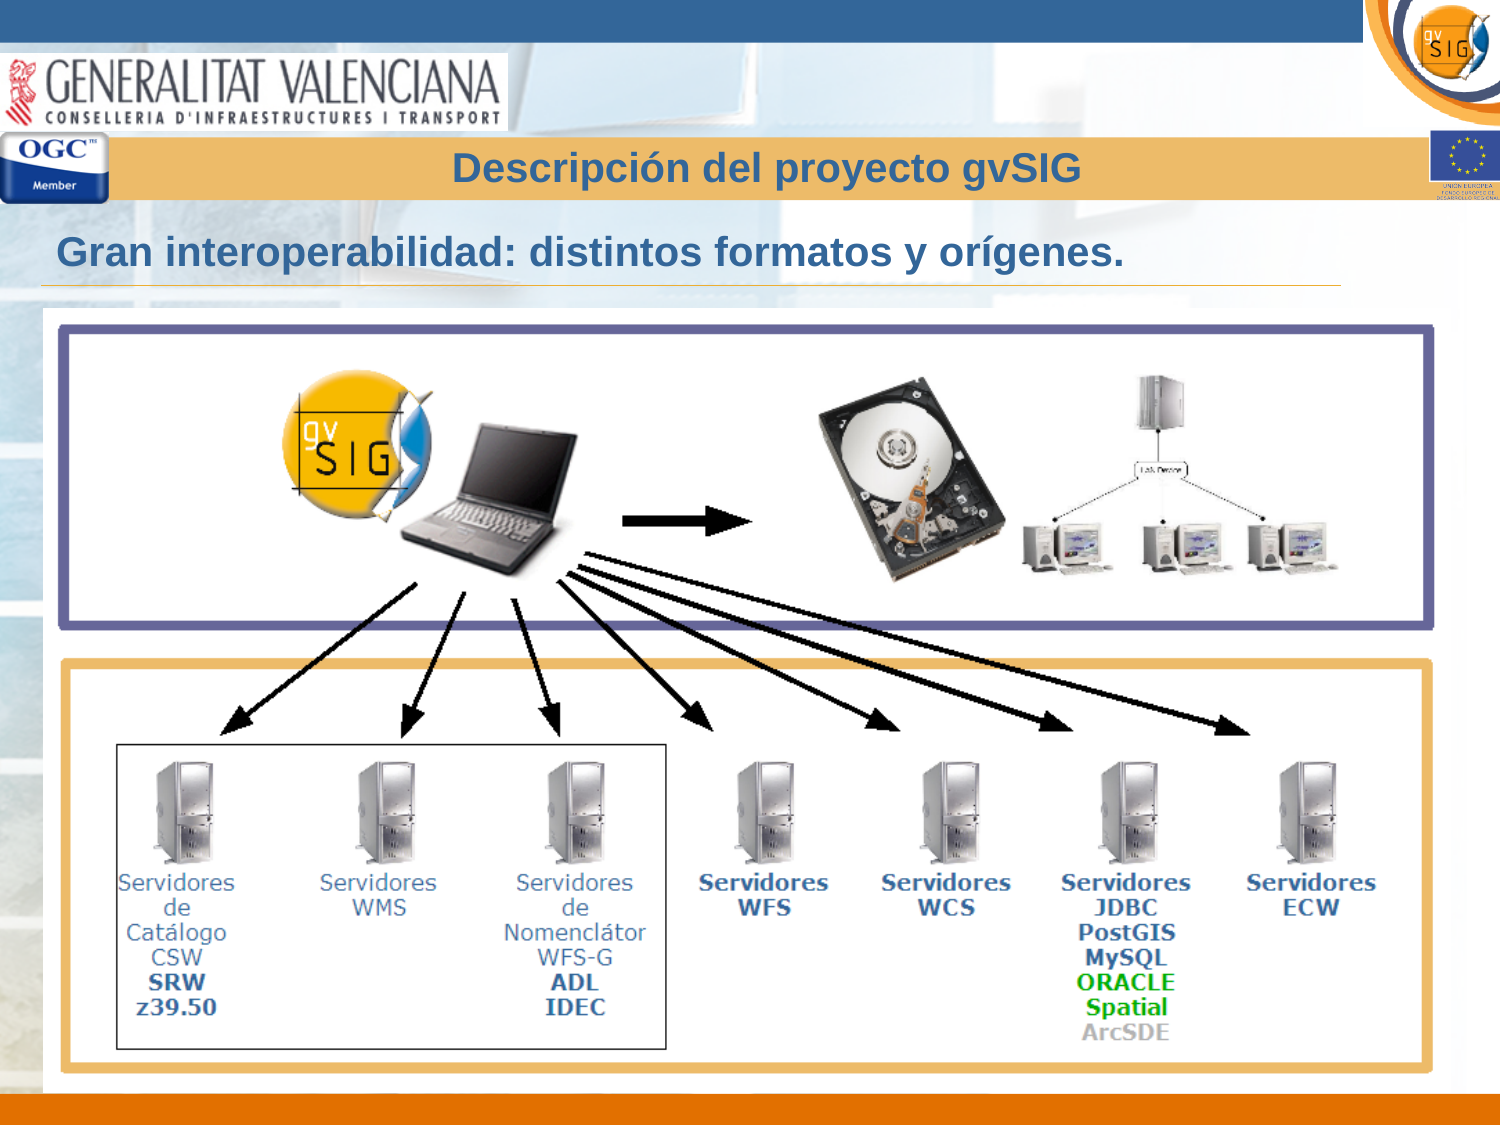

Descripción del proyecto gvSIG
Gran interoperabilidad: distintos formatos y orígenes.